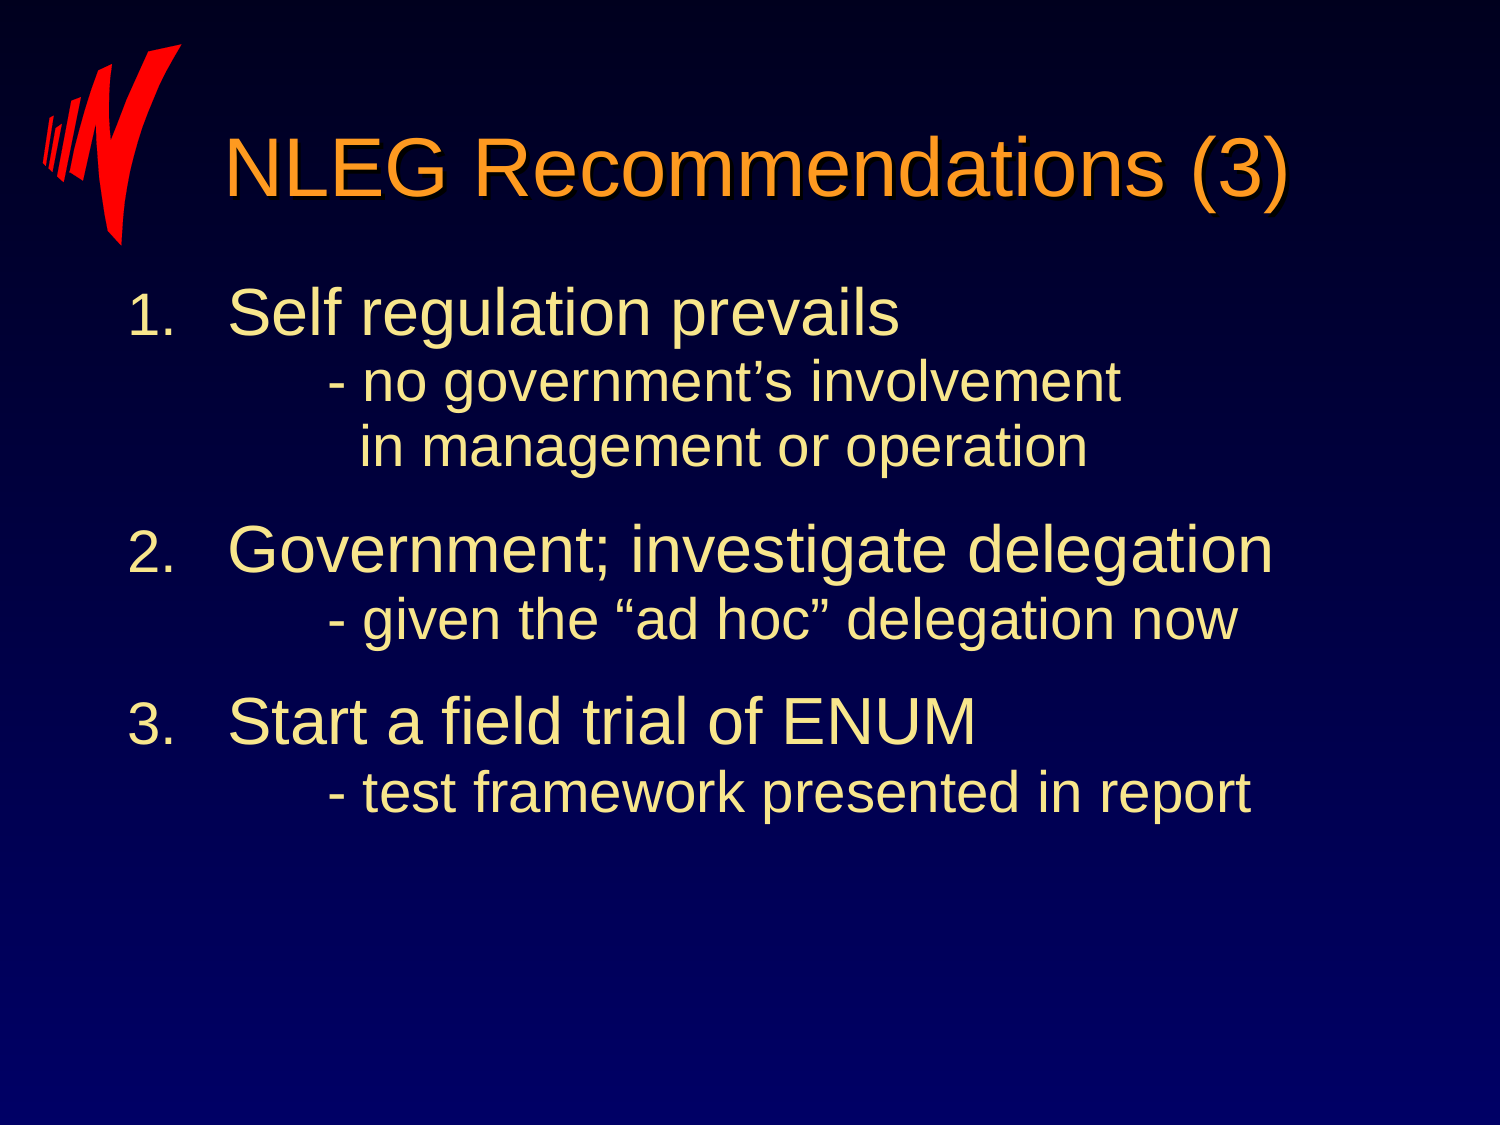

# NLEG Recommendations (3)
Self regulation prevails
- no government’s involvement
 in management or operation
Government; investigate delegation
- given the “ad hoc” delegation now
Start a field trial of ENUM
- test framework presented in report